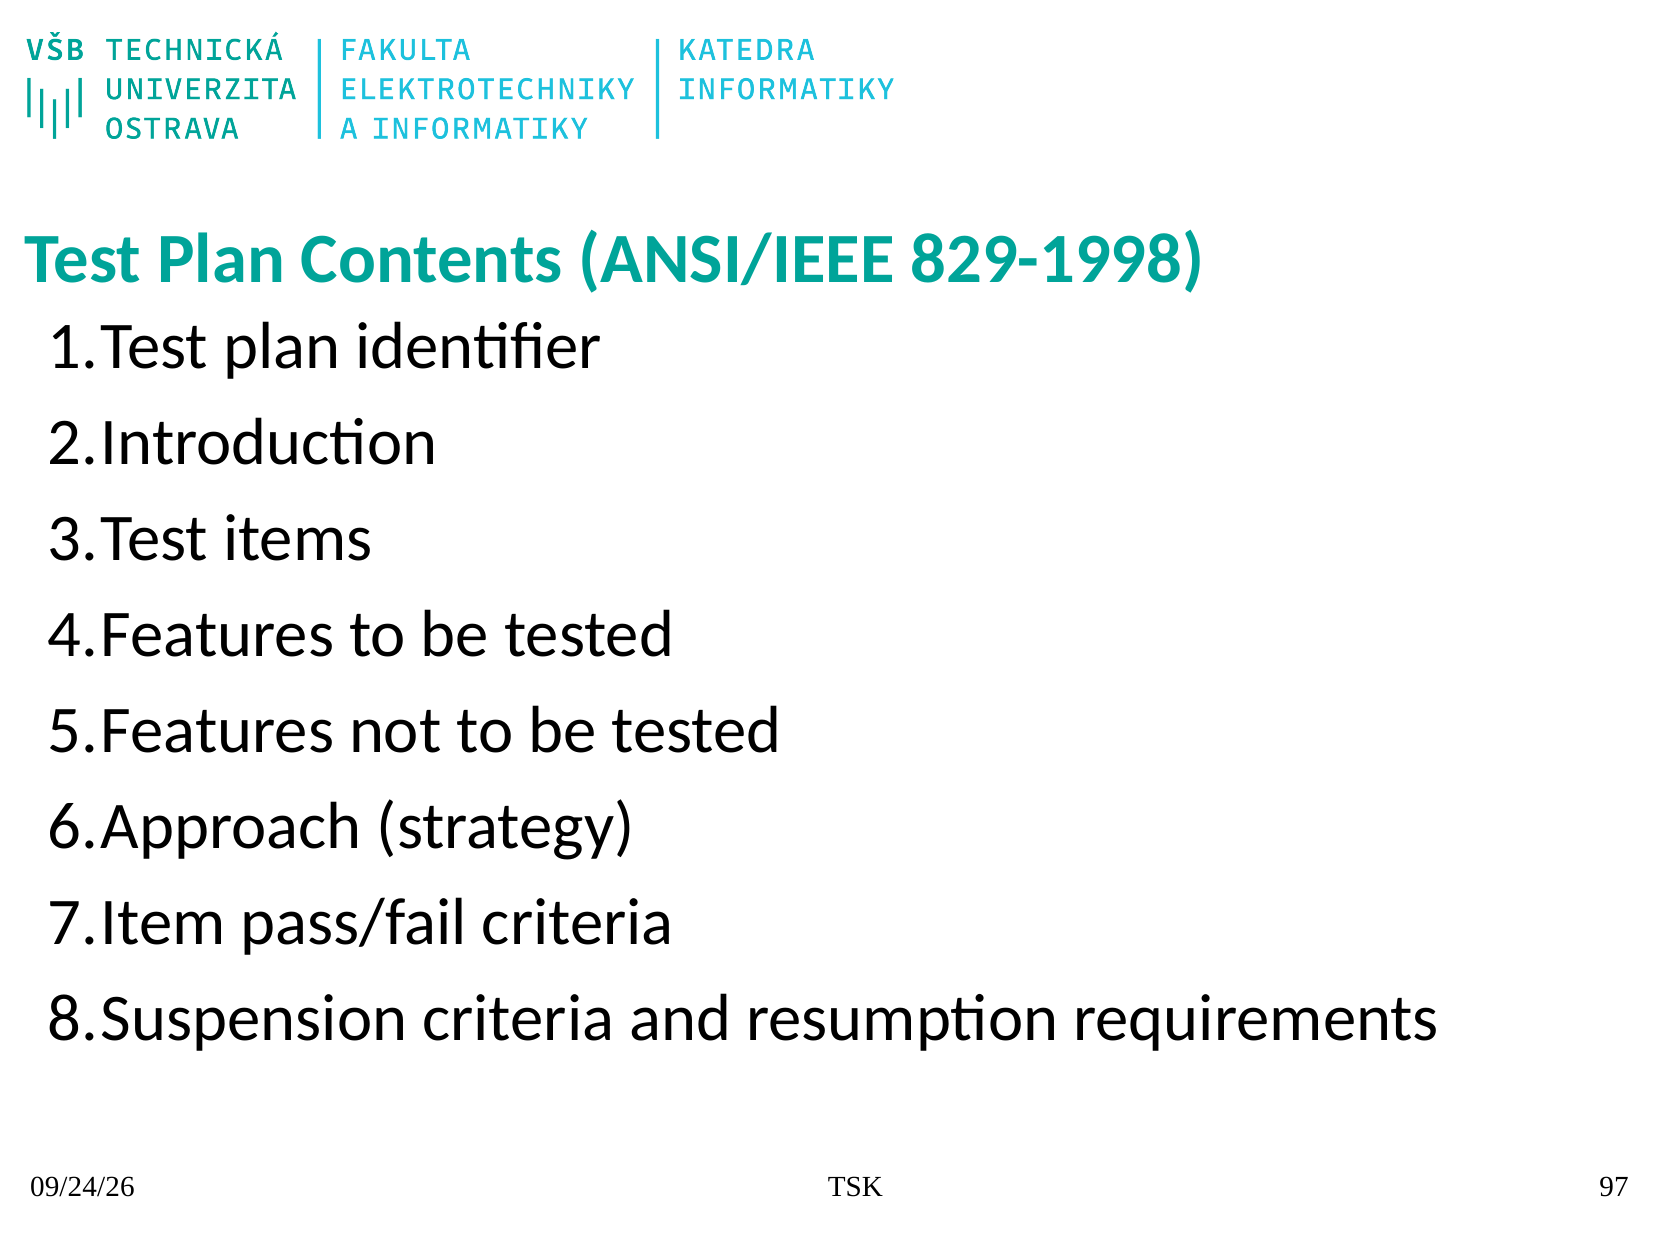

# Test Plan Contents (ANSI/IEEE 829-1998)
Test plan identifier
Introduction
Test items
Features to be tested
Features not to be tested
Approach (strategy)
Item pass/fail criteria
Suspension criteria and resumption requirements
TSK
97